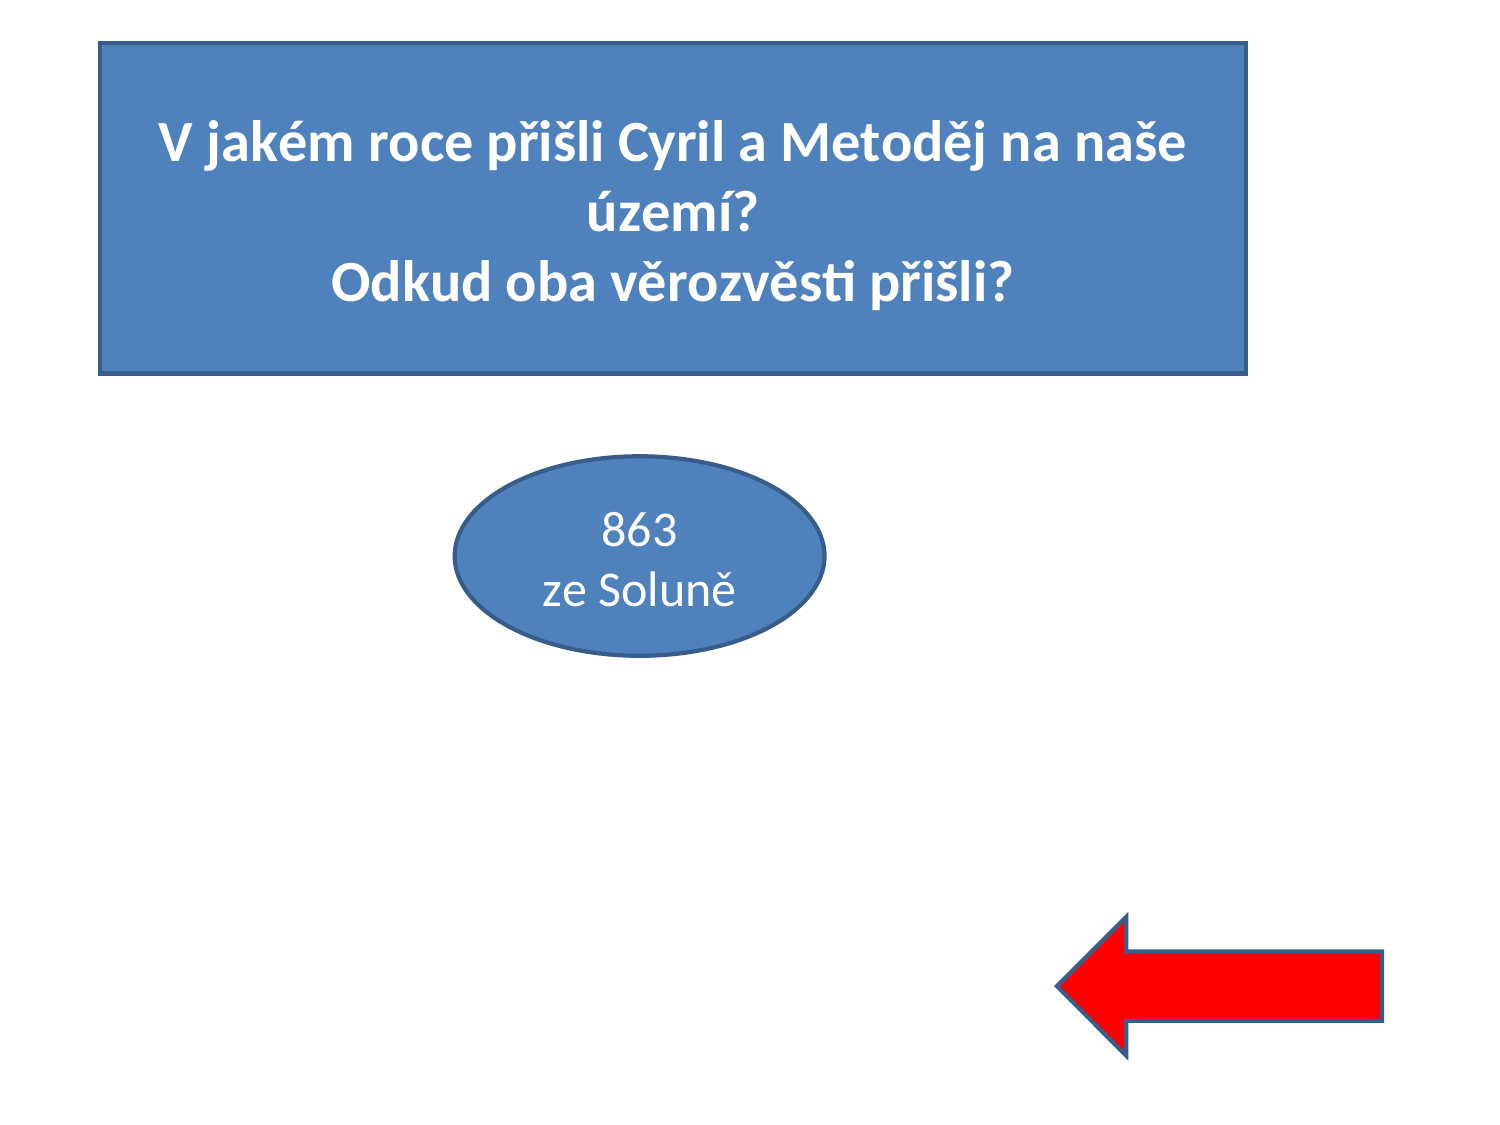

V jakém roce přišli Cyril a Metoděj na naše území?
Odkud oba věrozvěsti přišli?
863
ze Soluně